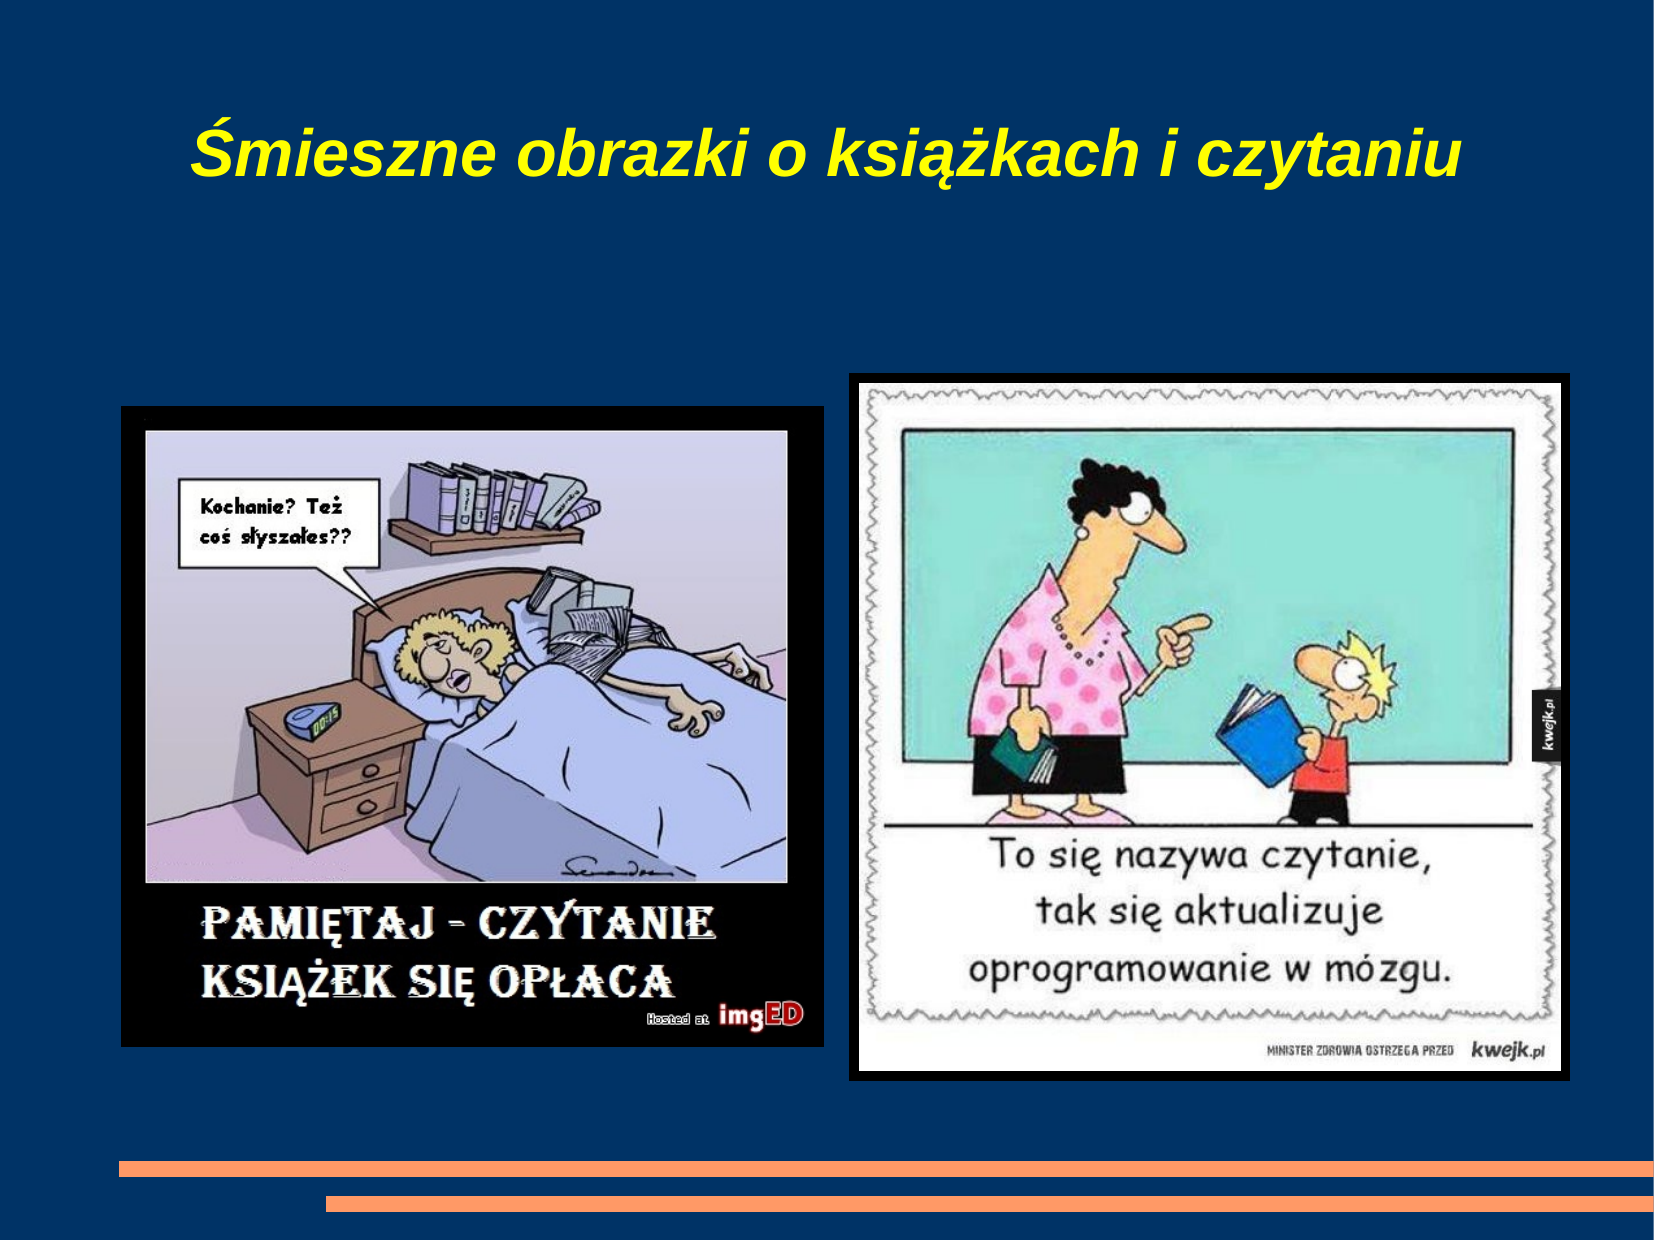

# Śmieszne obrazki o książkach i czytaniu